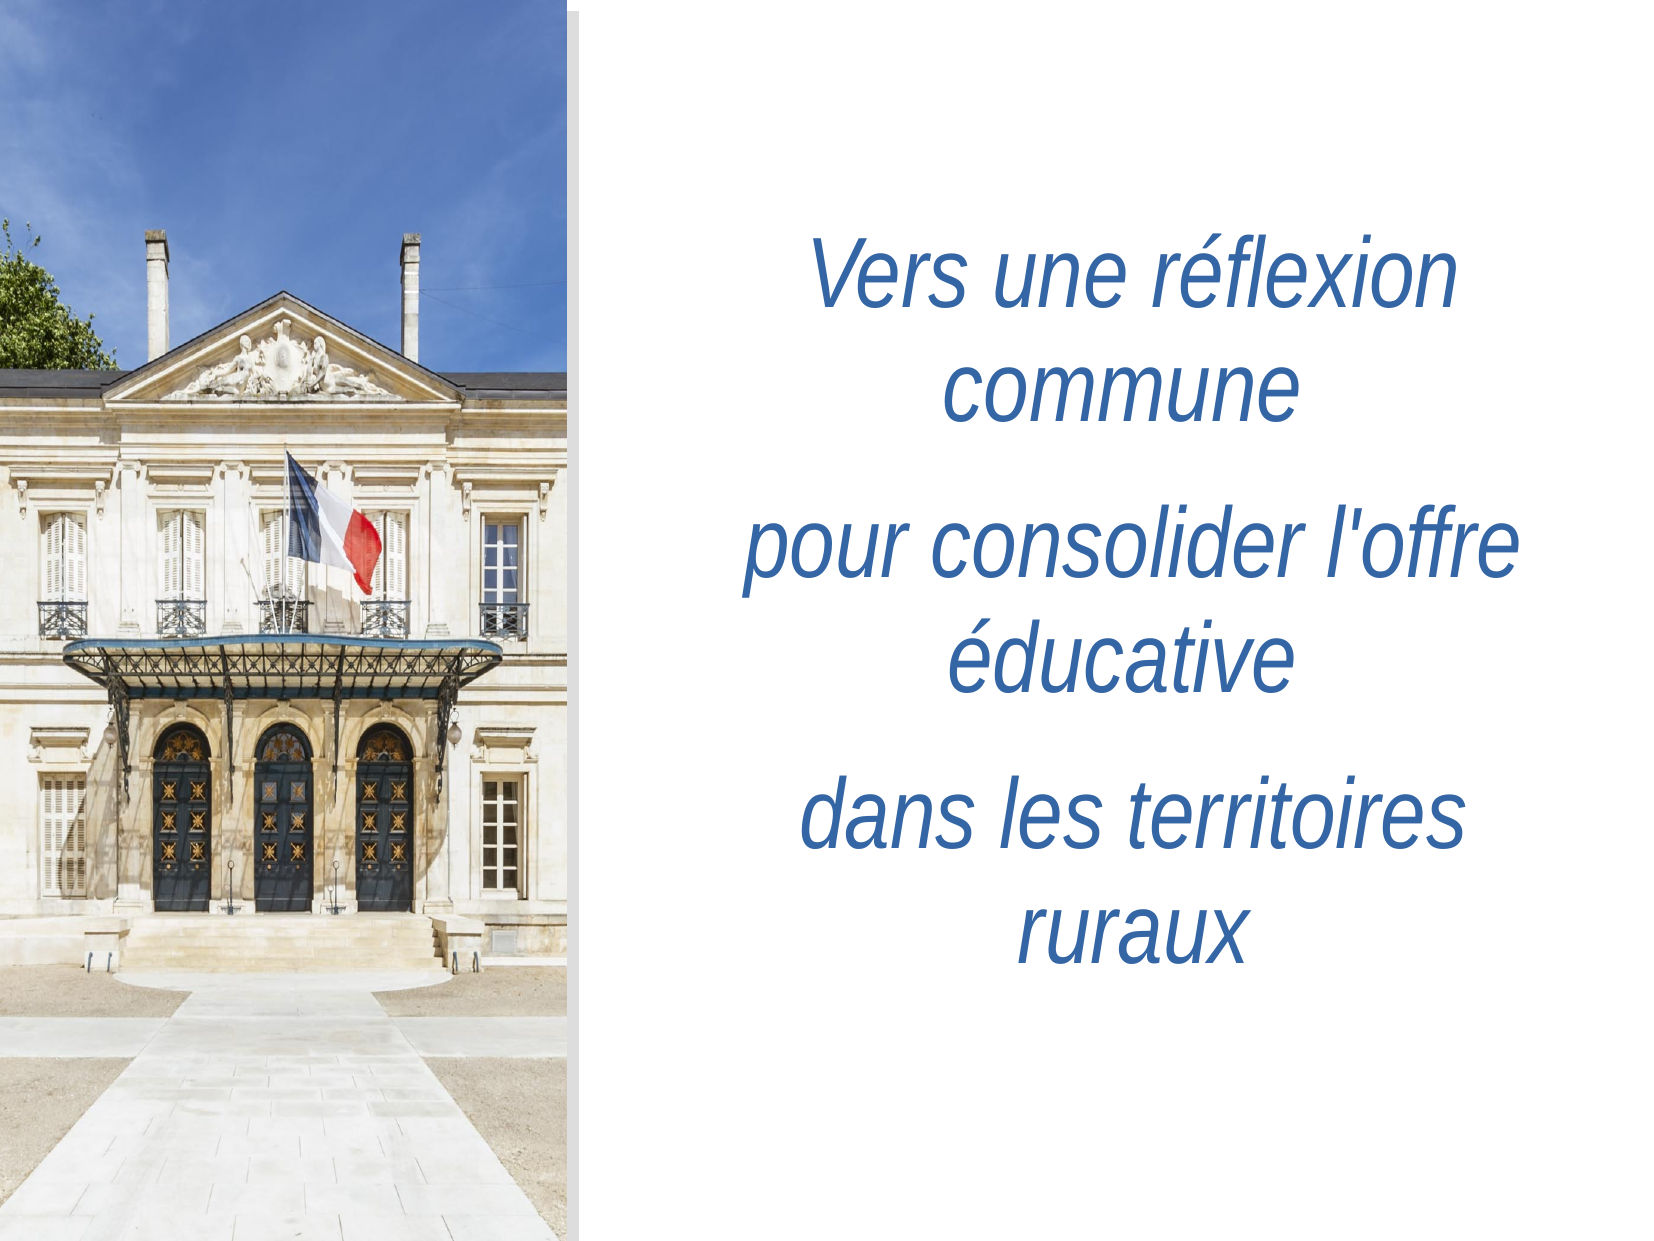

Vers une réflexion commune
pour consolider l'offre éducative
dans les territoires ruraux